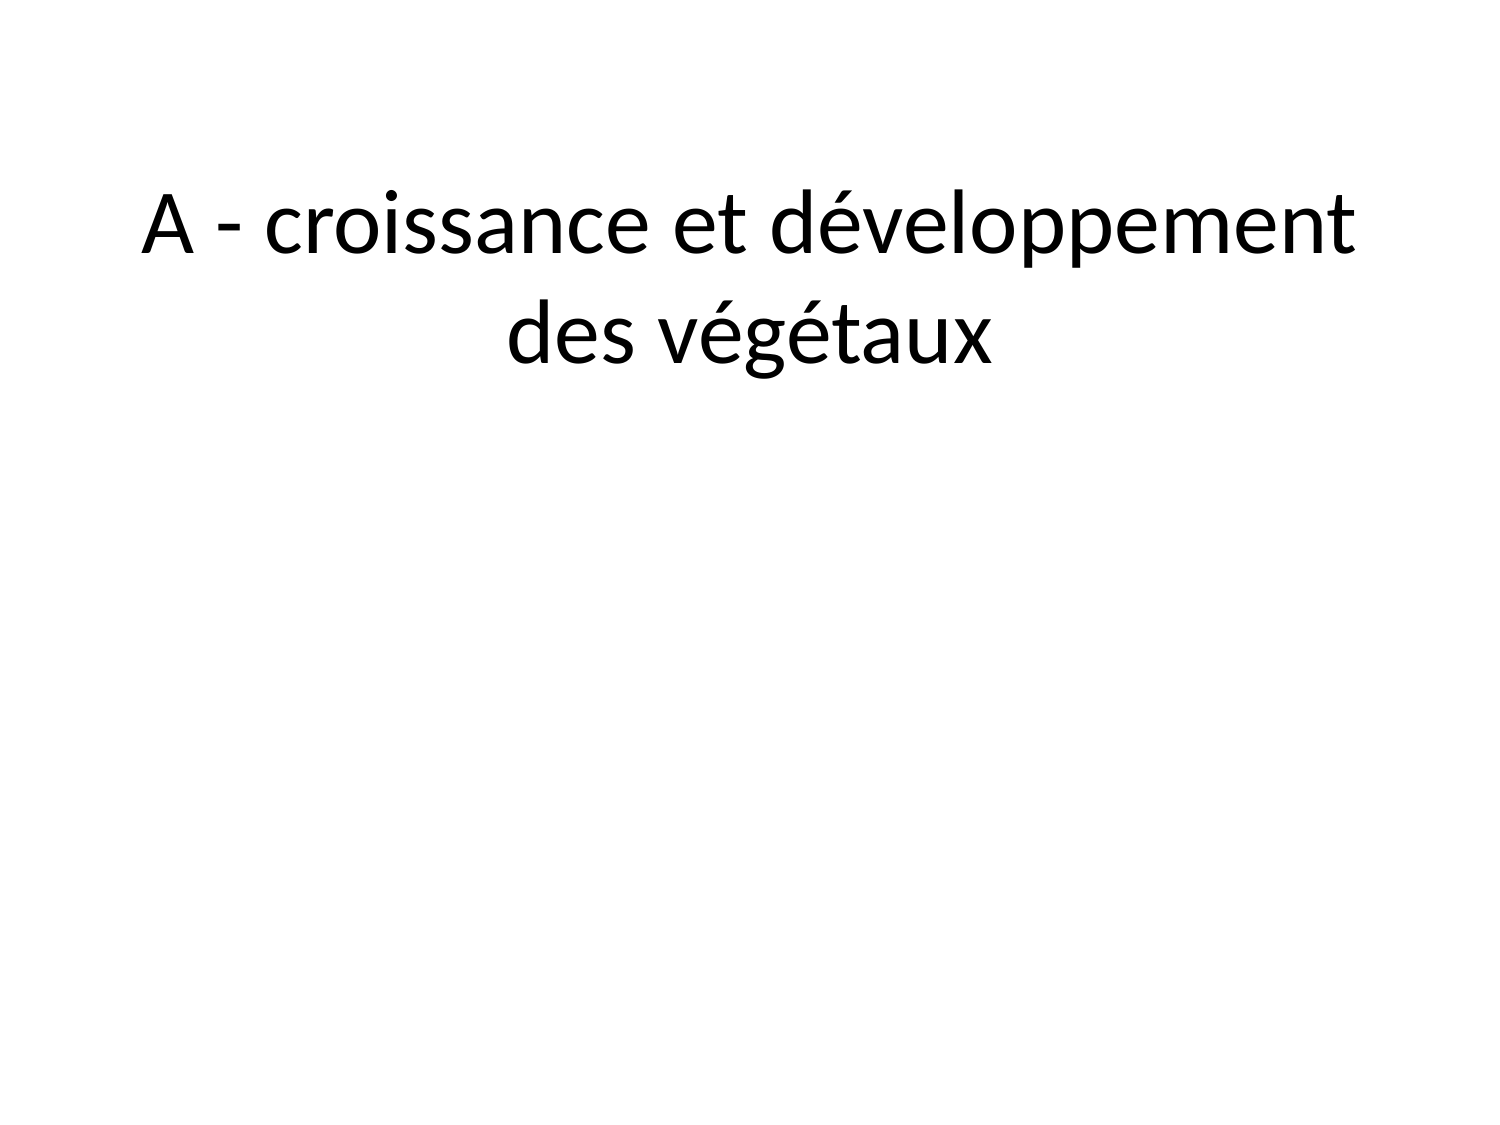

# A - croissance et développement des végétaux